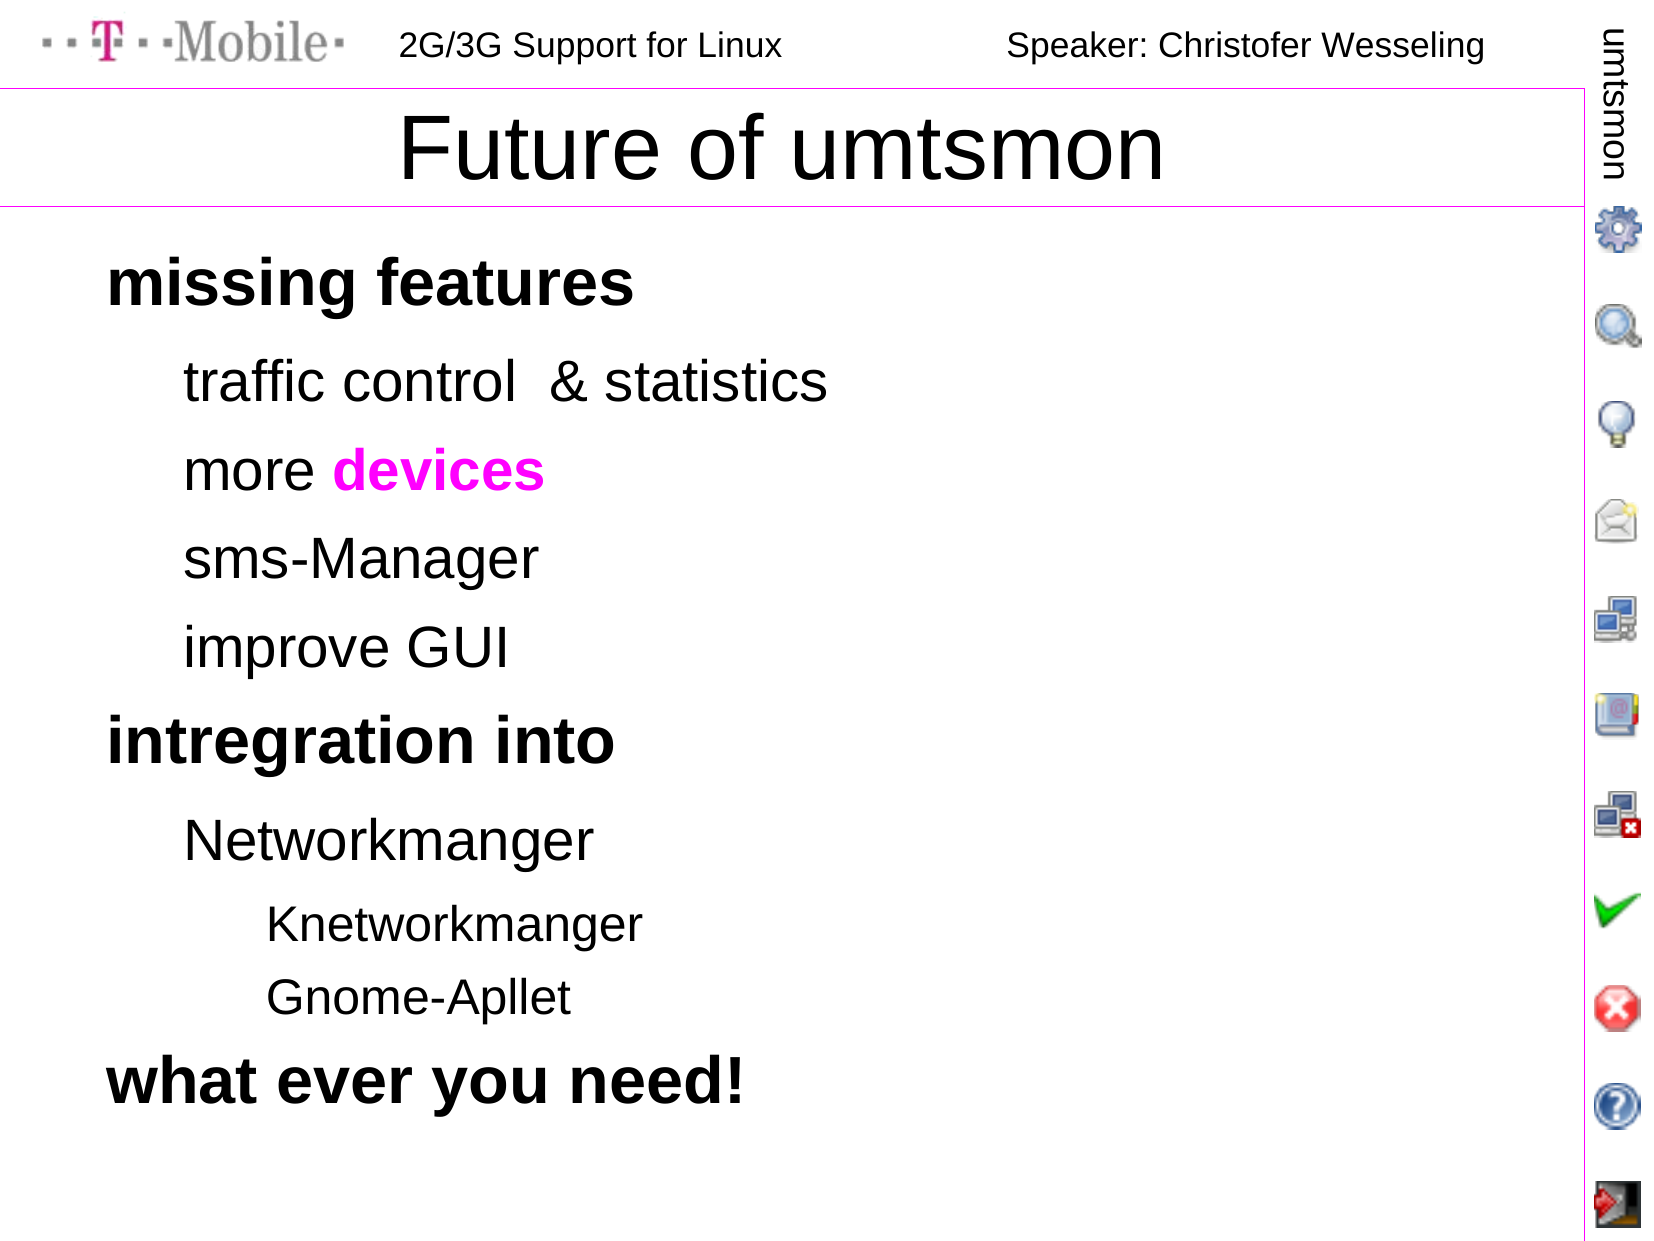

# Future of umtsmon
missing features
traffic control & statistics
more devices
sms-Manager
improve GUI
intregration into
Networkmanger
Knetworkmanger
Gnome-Apllet
what ever you need!